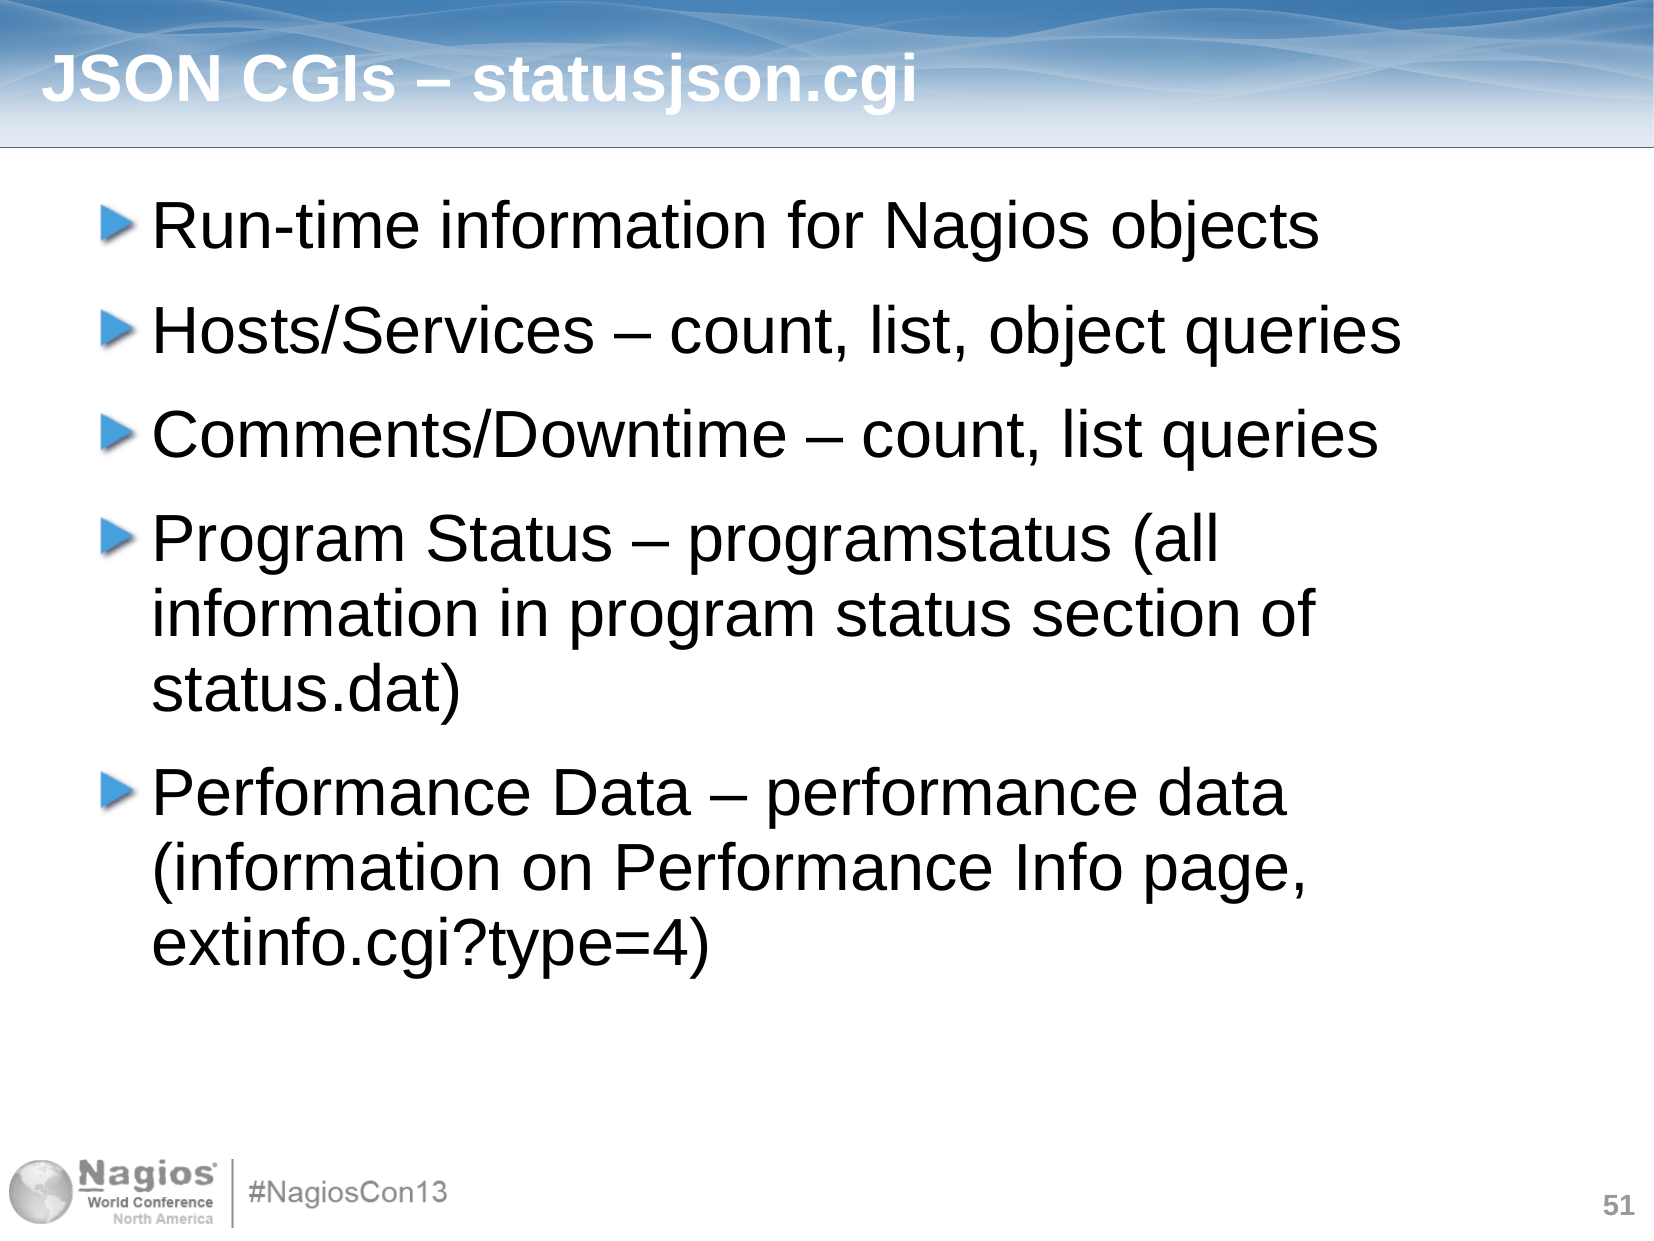

# JSON CGIs – statusjson.cgi
Run-time information for Nagios objects
Hosts/Services – count, list, object queries
Comments/Downtime – count, list queries
Program Status – programstatus (all information in program status section of status.dat)
Performance Data – performance data (information on Performance Info page, extinfo.cgi?type=4)
51